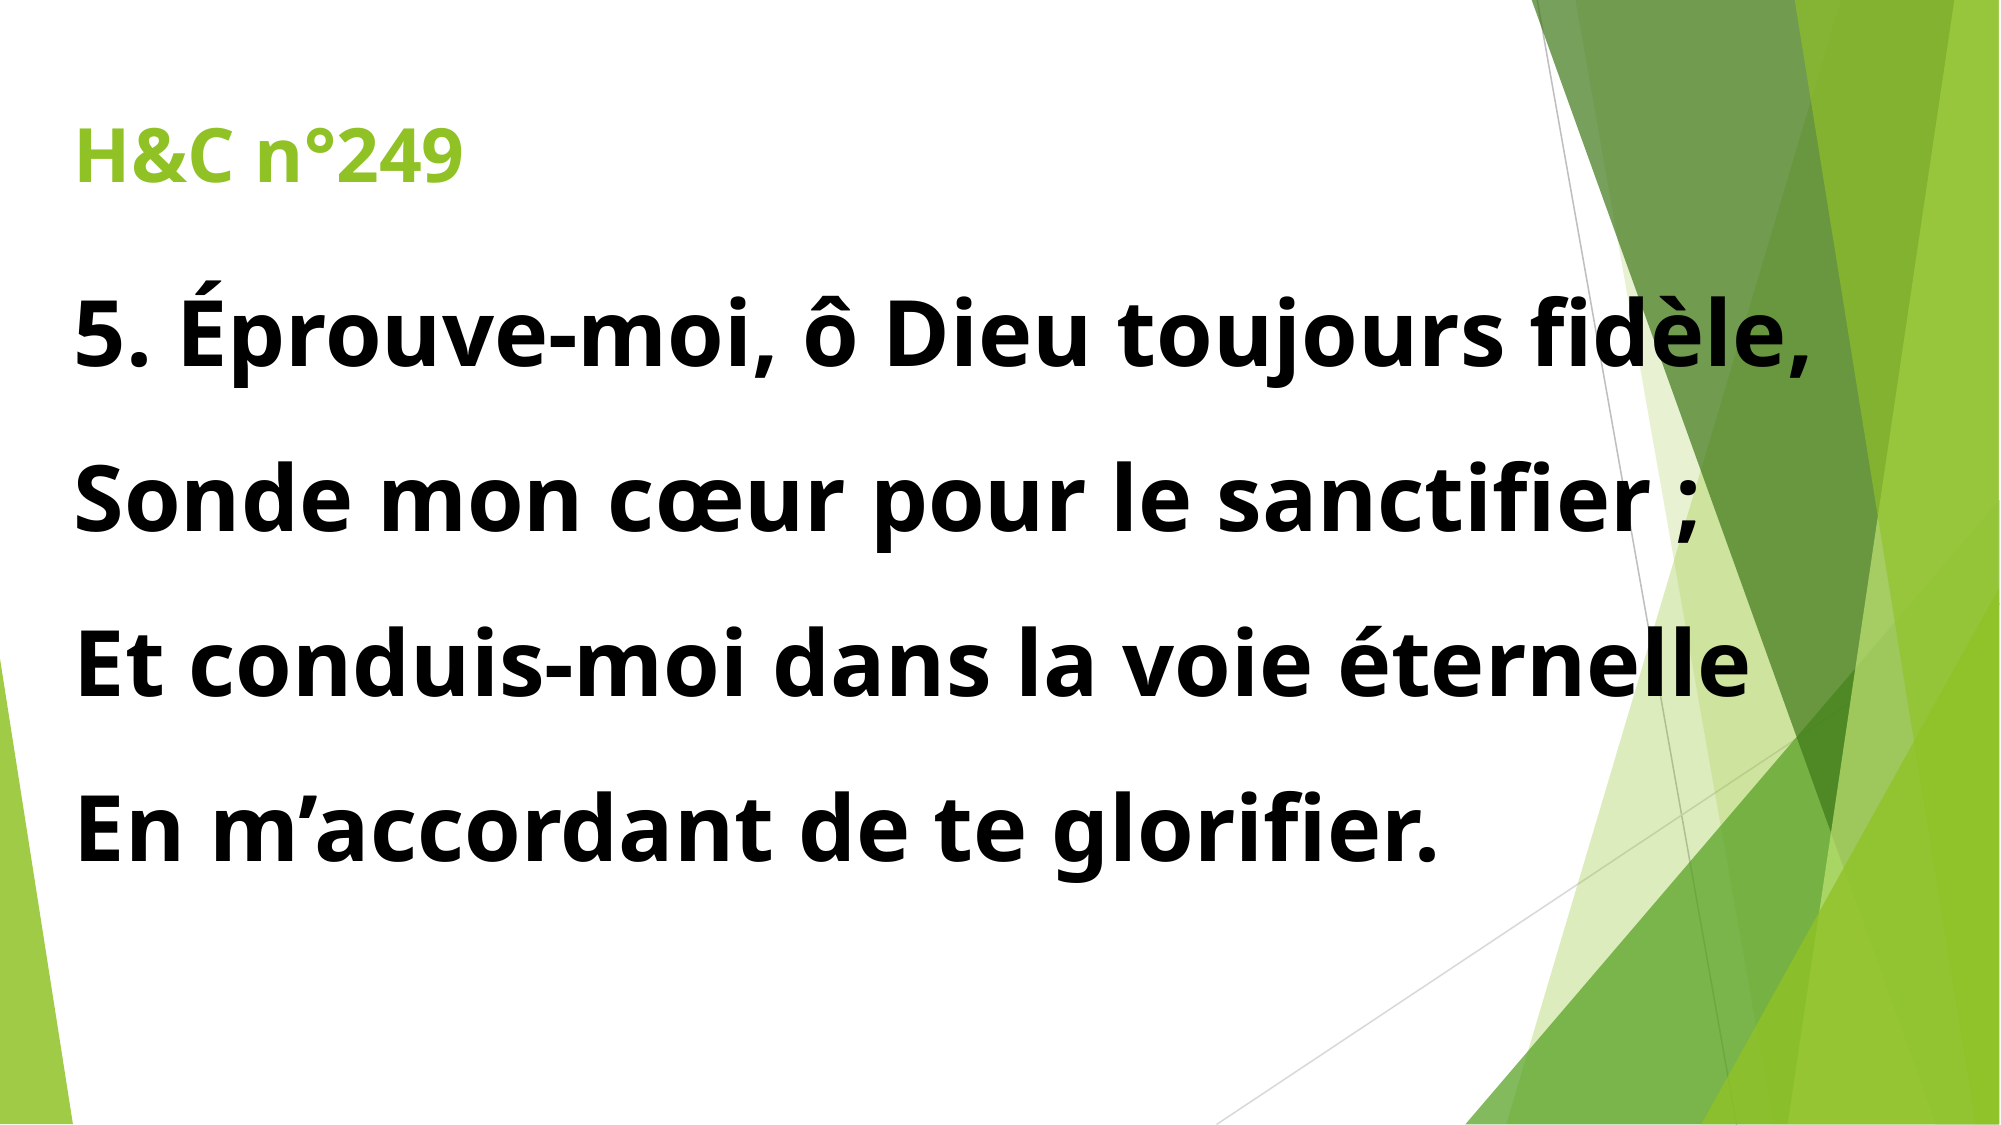

H&C n°249
5. Éprouve-moi, ô Dieu toujours fidèle,
Sonde mon cœur pour le sanctifier ;
Et conduis-moi dans la voie éternelle
En m’accordant de te glorifier.